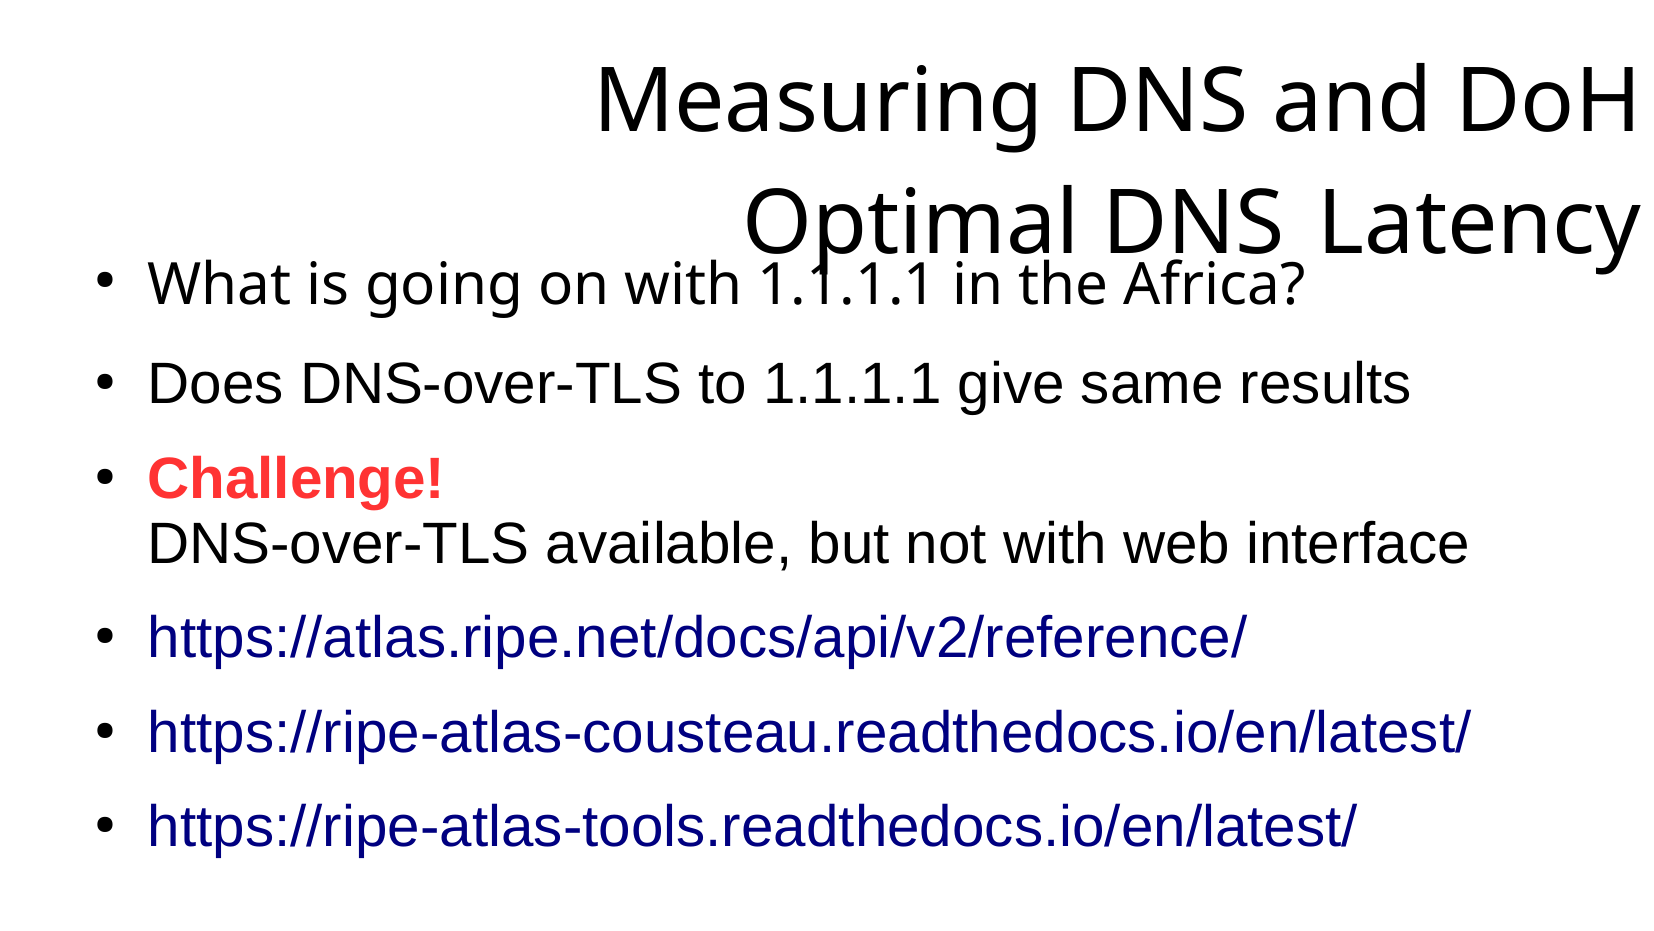

# Measuring DNS and DoH Optimal DNS Latency
What is going on with 1.1.1.1 in the Africa?
Does DNS-over-TLS to 1.1.1.1 give same results
Challenge!
DNS-over-TLS available, but not with web interface
https://atlas.ripe.net/docs/api/v2/reference/
https://ripe-atlas-cousteau.readthedocs.io/en/latest/
https://ripe-atlas-tools.readthedocs.io/en/latest/